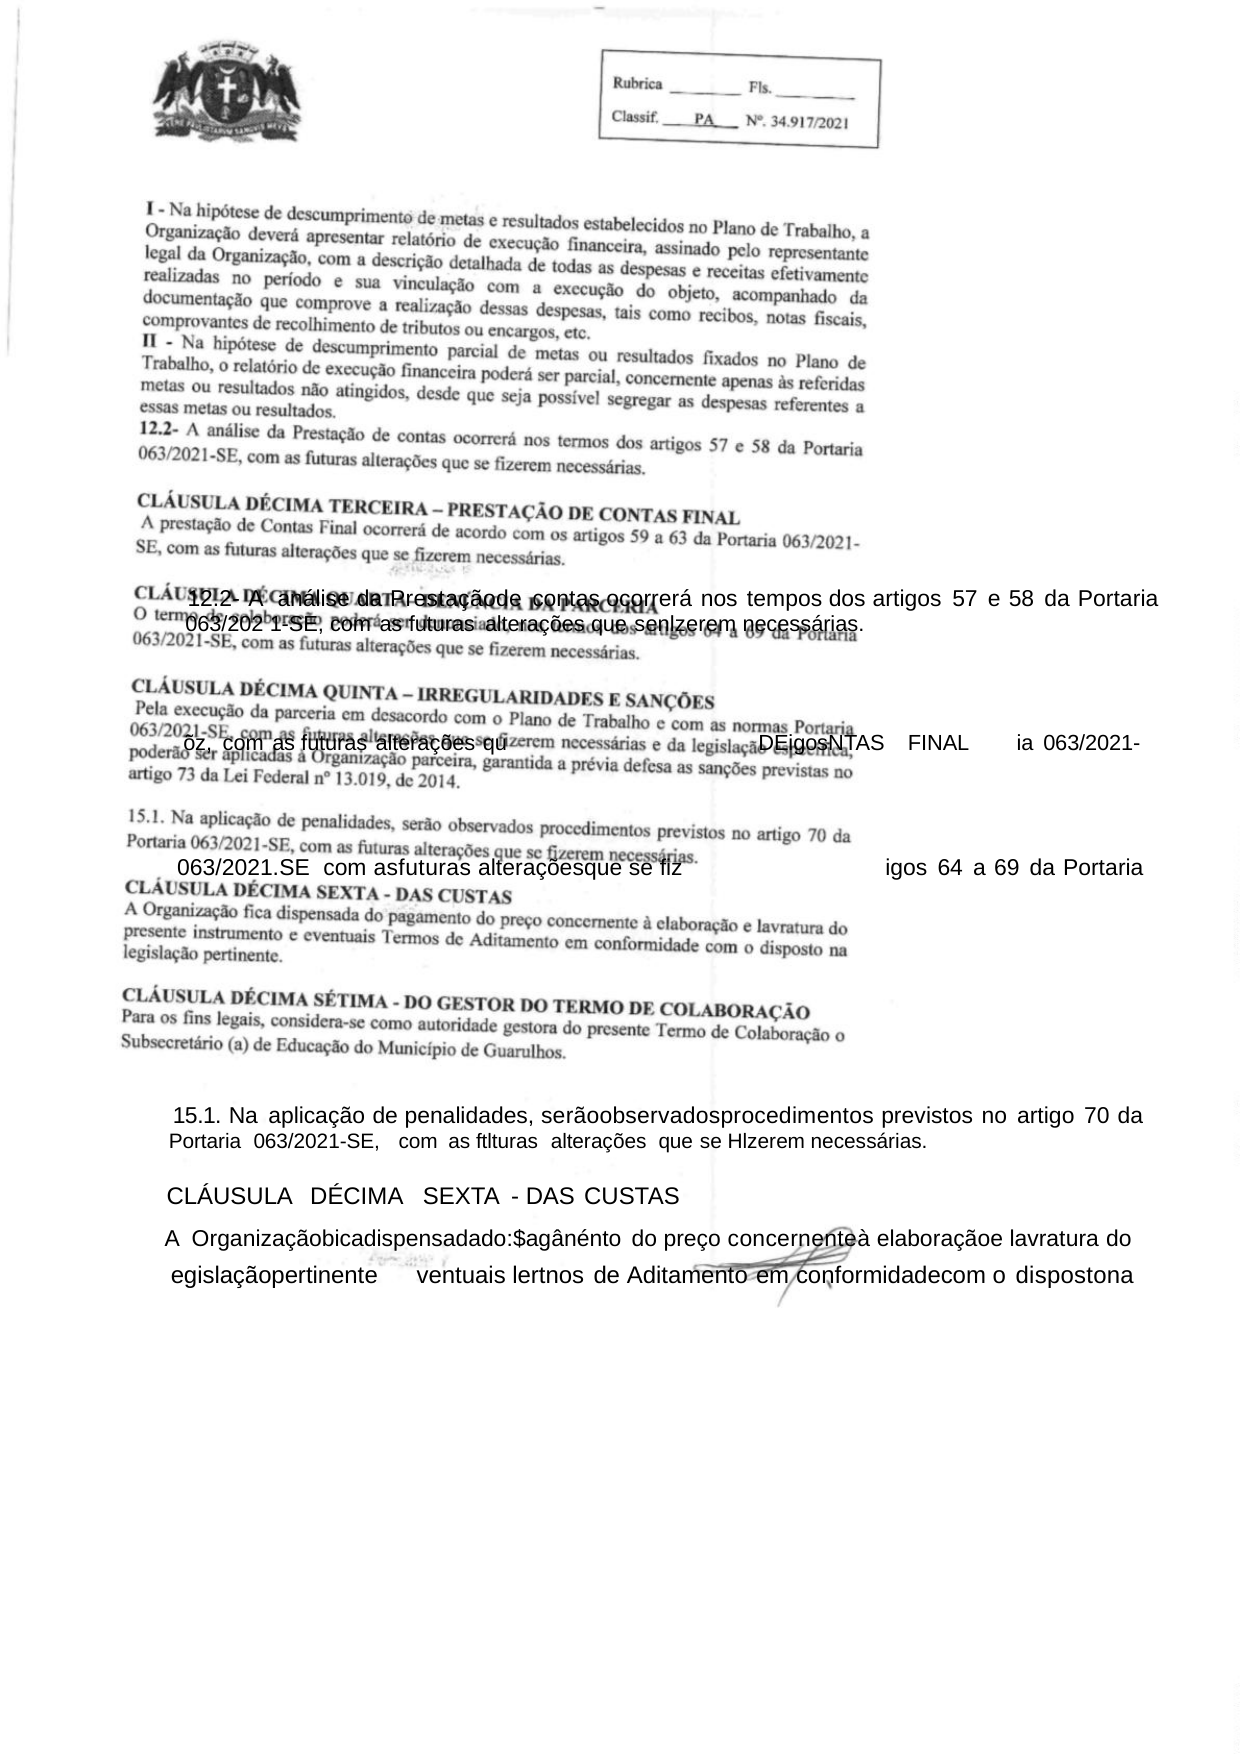

12.2- A análise da Prestaçãode contas ocorrerá nos tempos dos artigos 57 e 58 da Portaria
063/202 1-SE, com as futuras alterações que senlzerem necessárias.
õz, com as futuras alterações qu
DEigosNTAS FINAL
ia 063/2021-
063/2021.SE com asfuturas alteraçõesque se fiz
igos 64 a 69 da Portaria
15.1. Na aplicação de penalidades, serãoobservadosprocedimentos previstos no artigo 70 da
Portaria 063/2021-SE, com as ftlturas alterações que se Hlzerem necessárias.
CLÁUSULA DÉCIMA SEXTA - DAS CUSTAS
A Organizaçãobicadispensadado:$agânénto do preço concernenteà elaboraçãoe lavratura do
egislaçãopertinente
ventuais lertnos de Aditamento em conformidadecom o dispostona